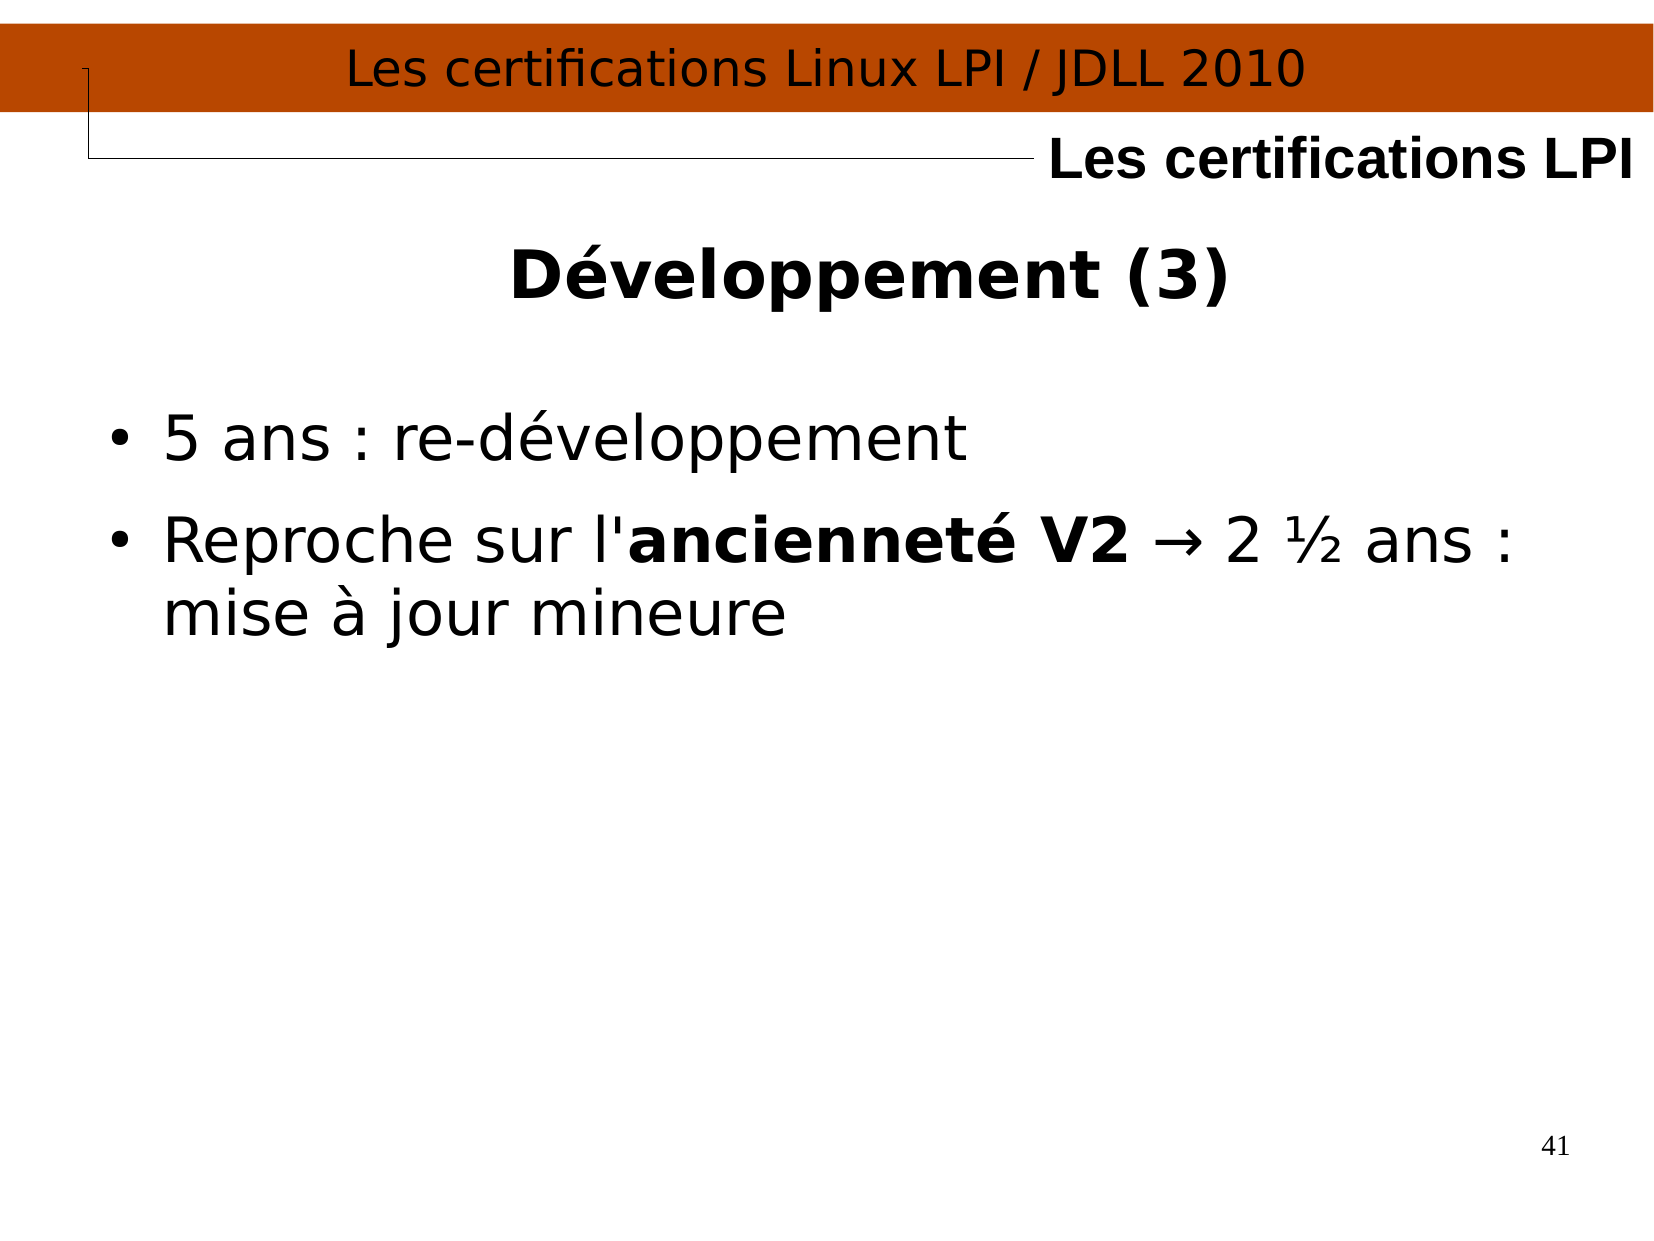

# Les certifications Linux LPI / JDLL 2010
Les certifications LPI
Développement (3)
5 ans : re-développement
Reproche sur l'ancienneté V2 → 2 ½ ans : mise à jour mineure
41